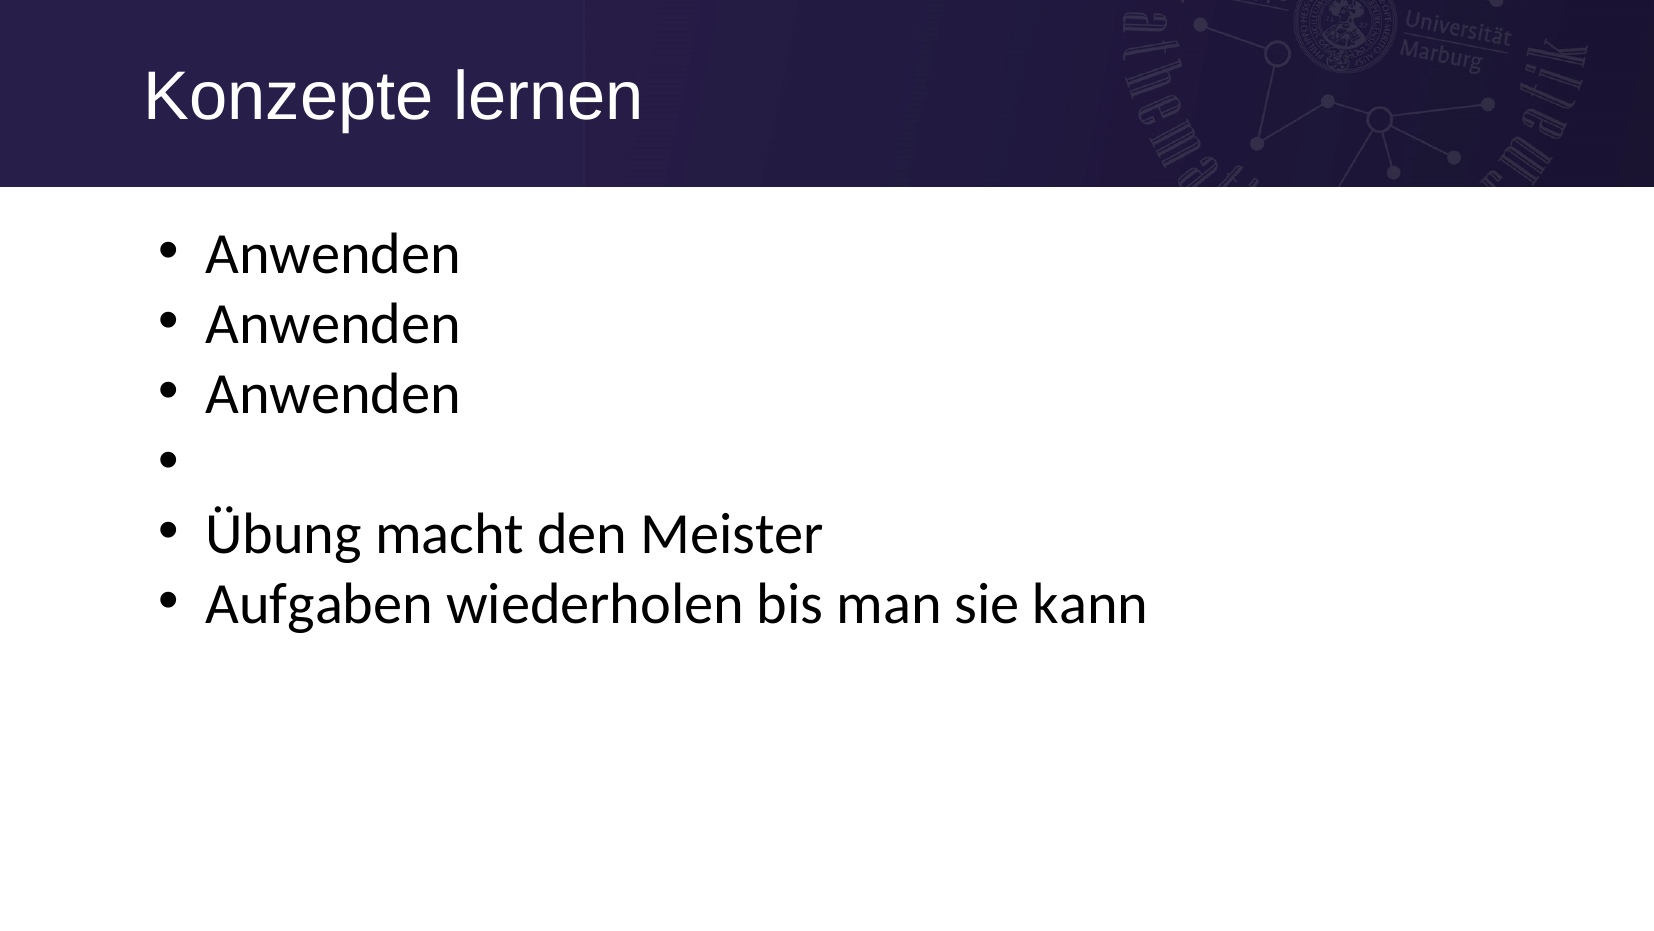

Konzepte lernen
#
Anwenden
Anwenden
Anwenden
Übung macht den Meister
Aufgaben wiederholen bis man sie kann